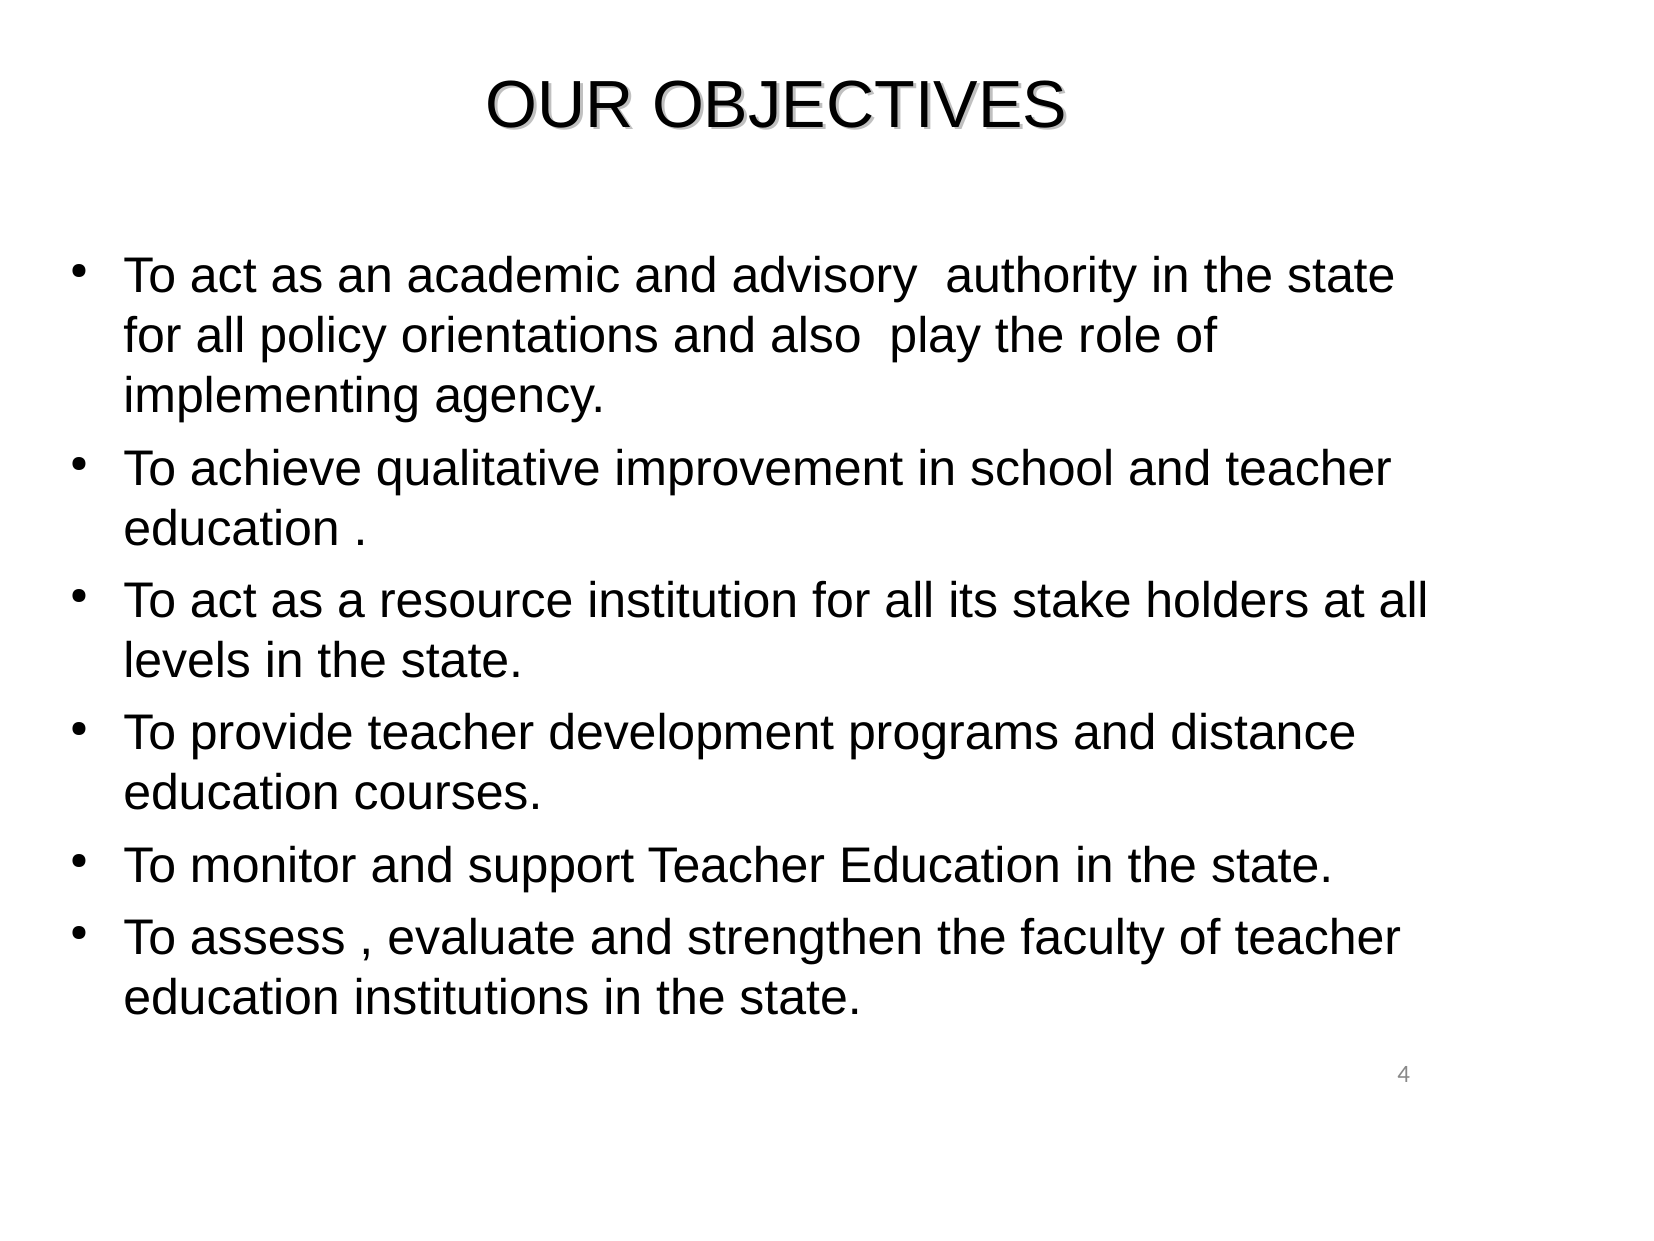

# OUR OBJECTIVES
To act as an academic and advisory authority in the state for all policy orientations and also play the role of implementing agency.
To achieve qualitative improvement in school and teacher education .
To act as a resource institution for all its stake holders at all levels in the state.
To provide teacher development programs and distance education courses.
To monitor and support Teacher Education in the state.
To assess , evaluate and strengthen the faculty of teacher education institutions in the state.